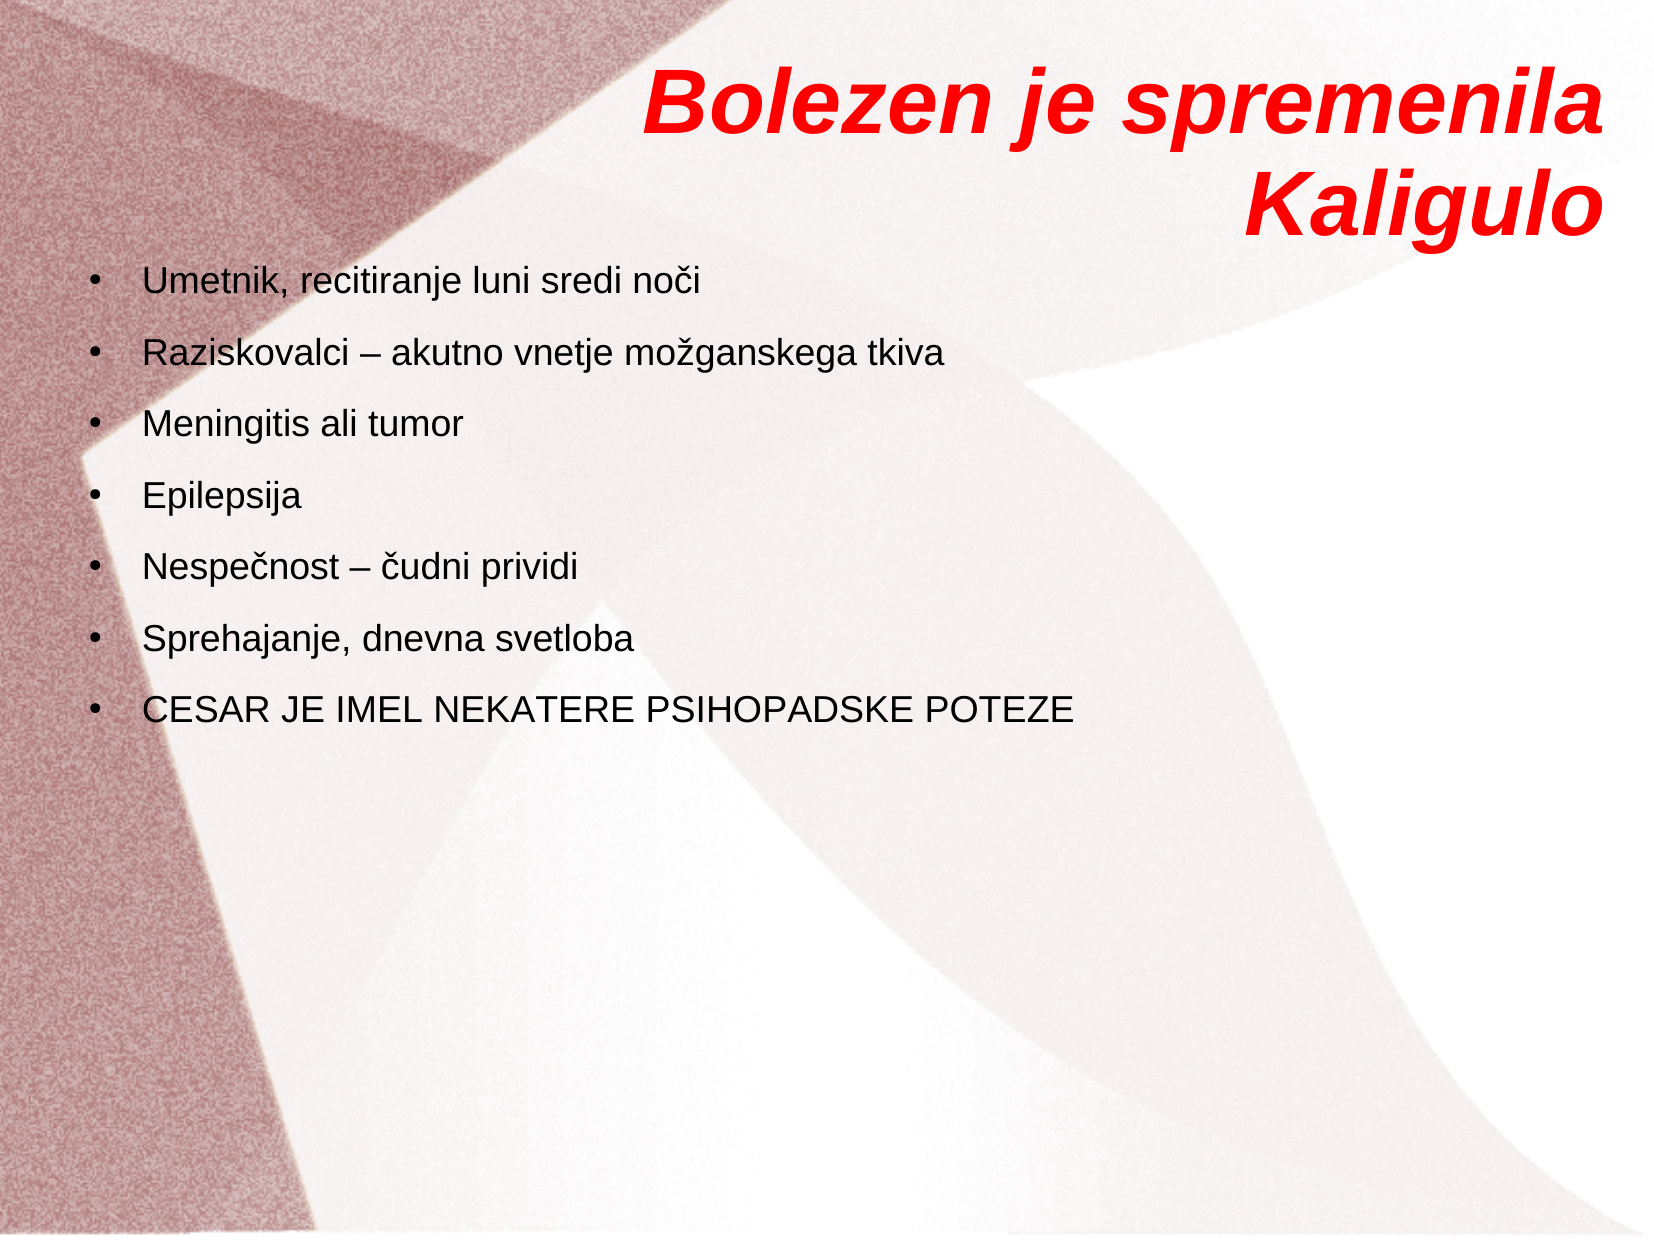

# Bolezen je spremenila Kaligulo
Umetnik, recitiranje luni sredi noči
Raziskovalci – akutno vnetje možganskega tkiva
Meningitis ali tumor
Epilepsija
Nespečnost – čudni prividi
Sprehajanje, dnevna svetloba
CESAR JE IMEL NEKATERE PSIHOPADSKE POTEZE